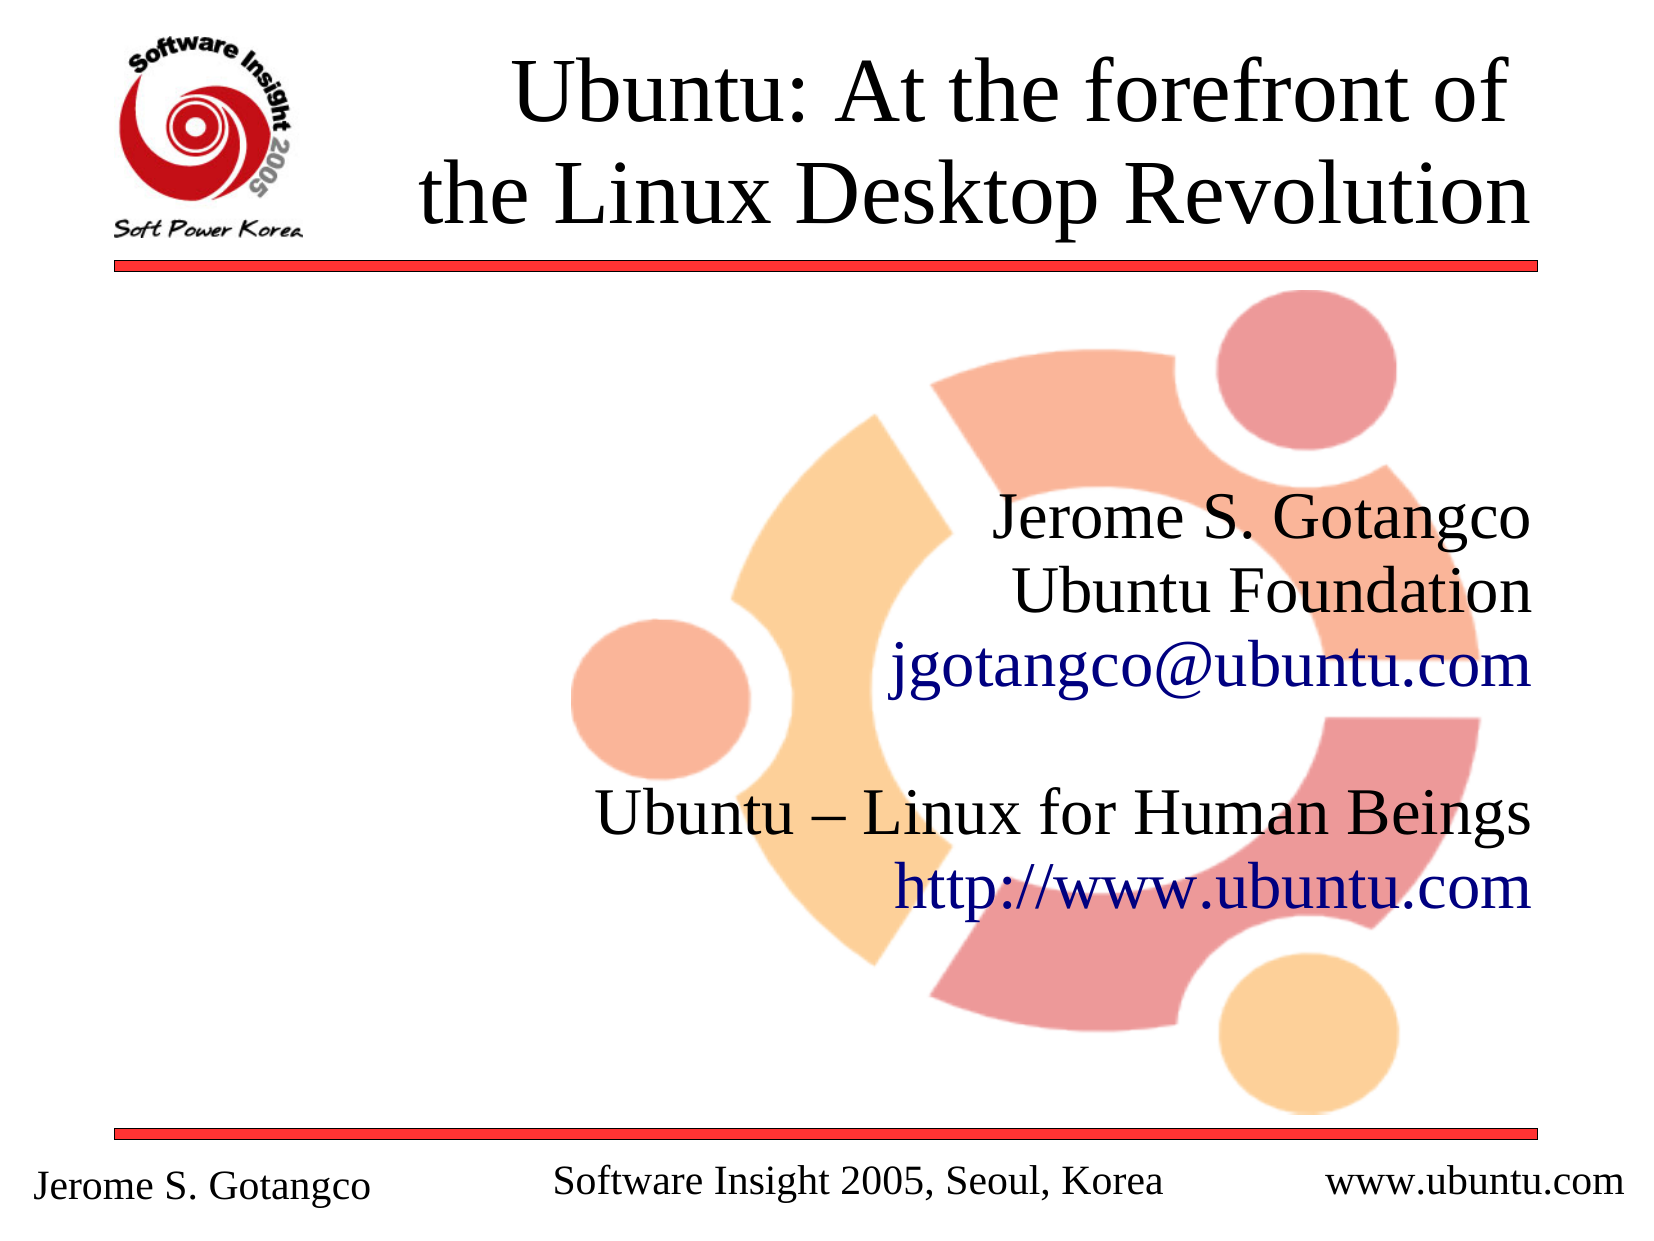

# Ubuntu: At the forefront of the Linux Desktop Revolution
Jerome S. Gotangco
Ubuntu Foundation
jgotangco@ubuntu.com
Ubuntu – Linux for Human Beings
http://www.ubuntu.com